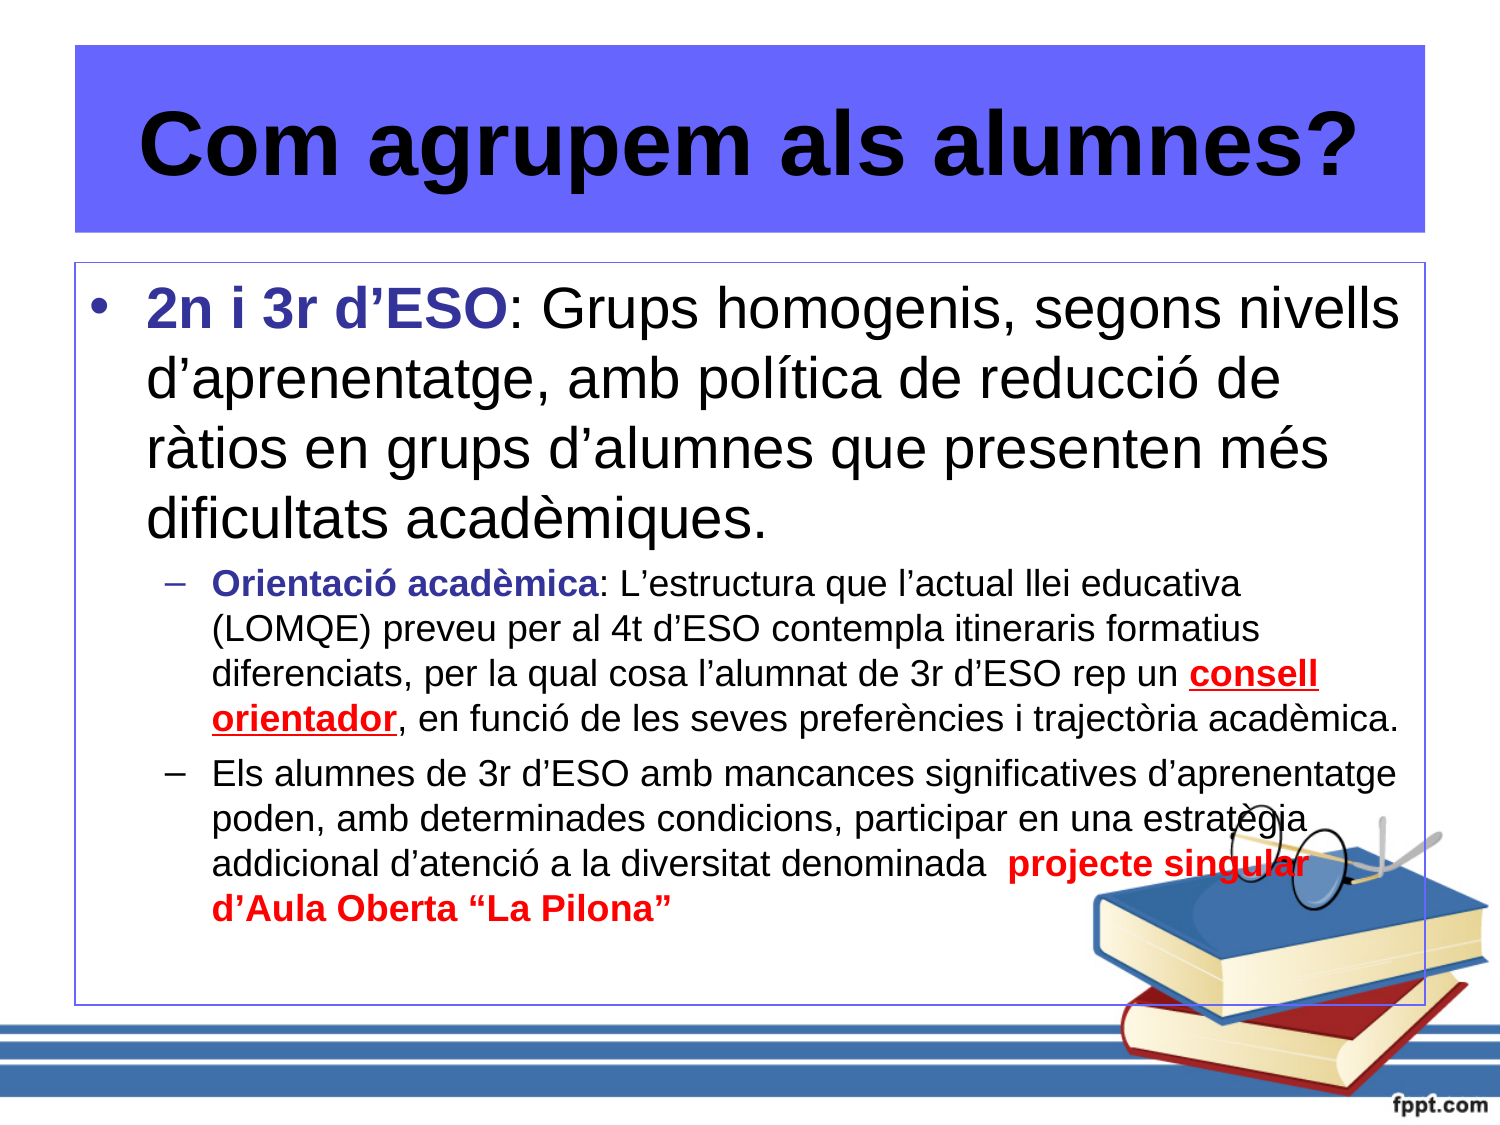

# Com agrupem als alumnes?
2n i 3r d’ESO: Grups homogenis, segons nivells d’aprenentatge, amb política de reducció de ràtios en grups d’alumnes que presenten més dificultats acadèmiques.
Orientació acadèmica: L’estructura que l’actual llei educativa (LOMQE) preveu per al 4t d’ESO contempla itineraris formatius diferenciats, per la qual cosa l’alumnat de 3r d’ESO rep un consell orientador, en funció de les seves preferències i trajectòria acadèmica.
Els alumnes de 3r d’ESO amb mancances significatives d’aprenentatge poden, amb determinades condicions, participar en una estratègia addicional d’atenció a la diversitat denominada projecte singular d’Aula Oberta “La Pilona”